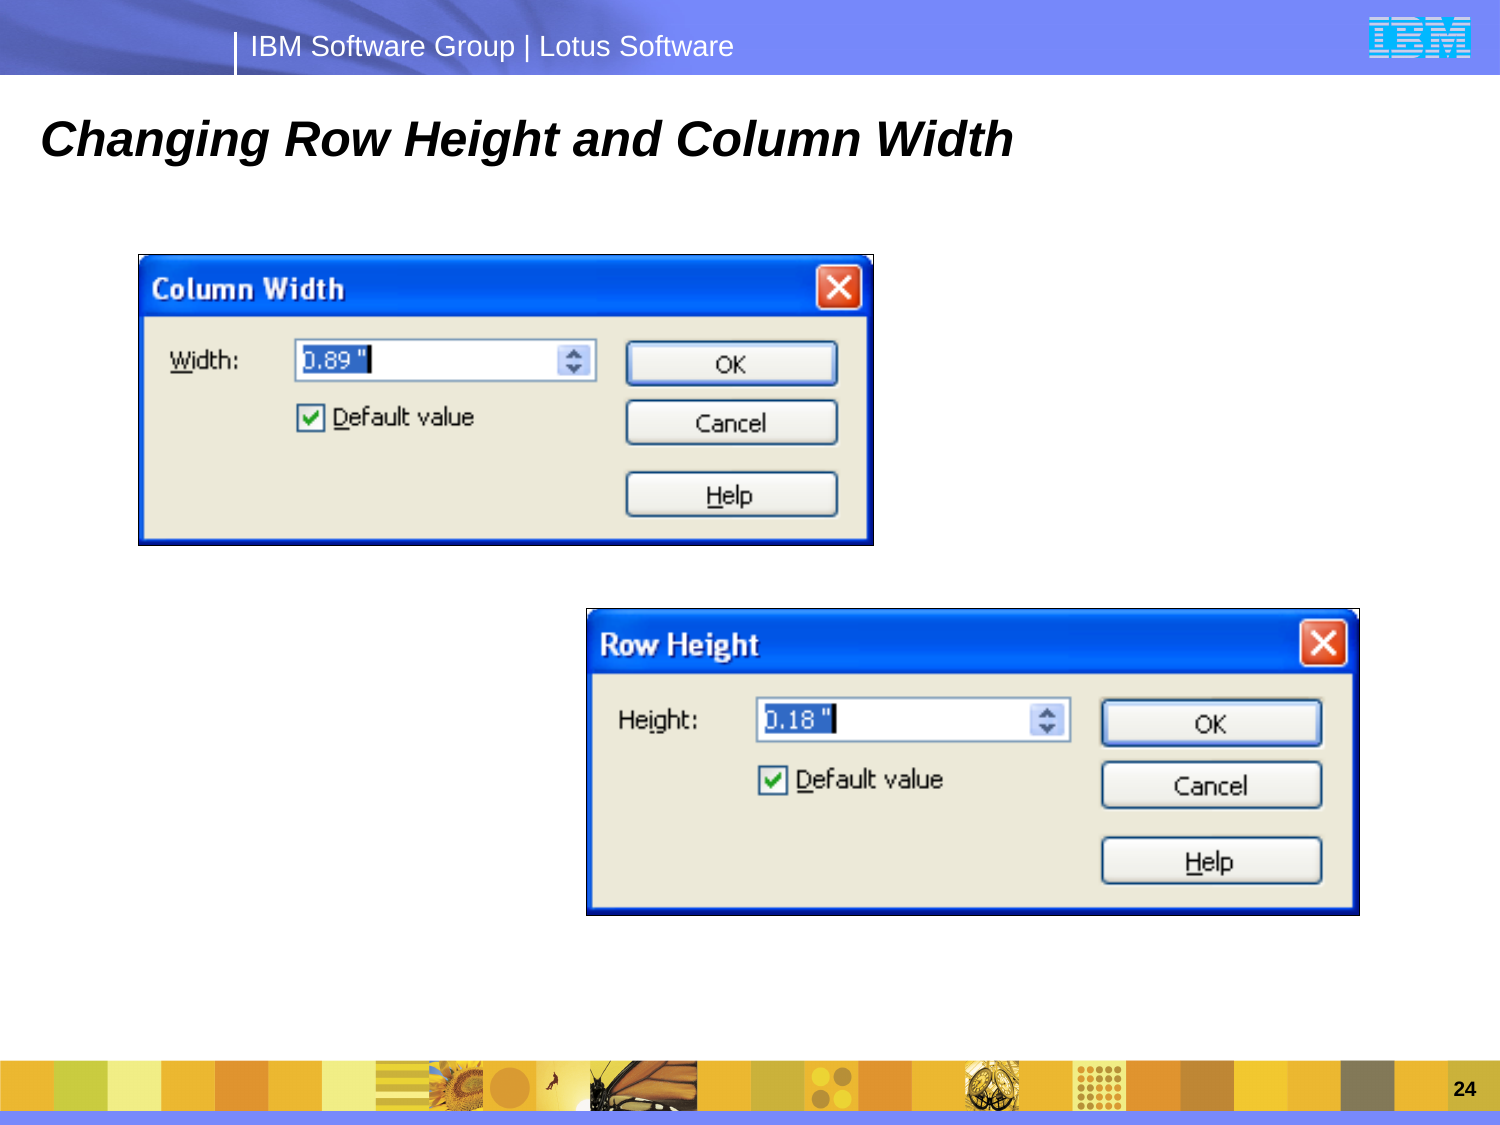

# Changing Row Height and Column Width
24